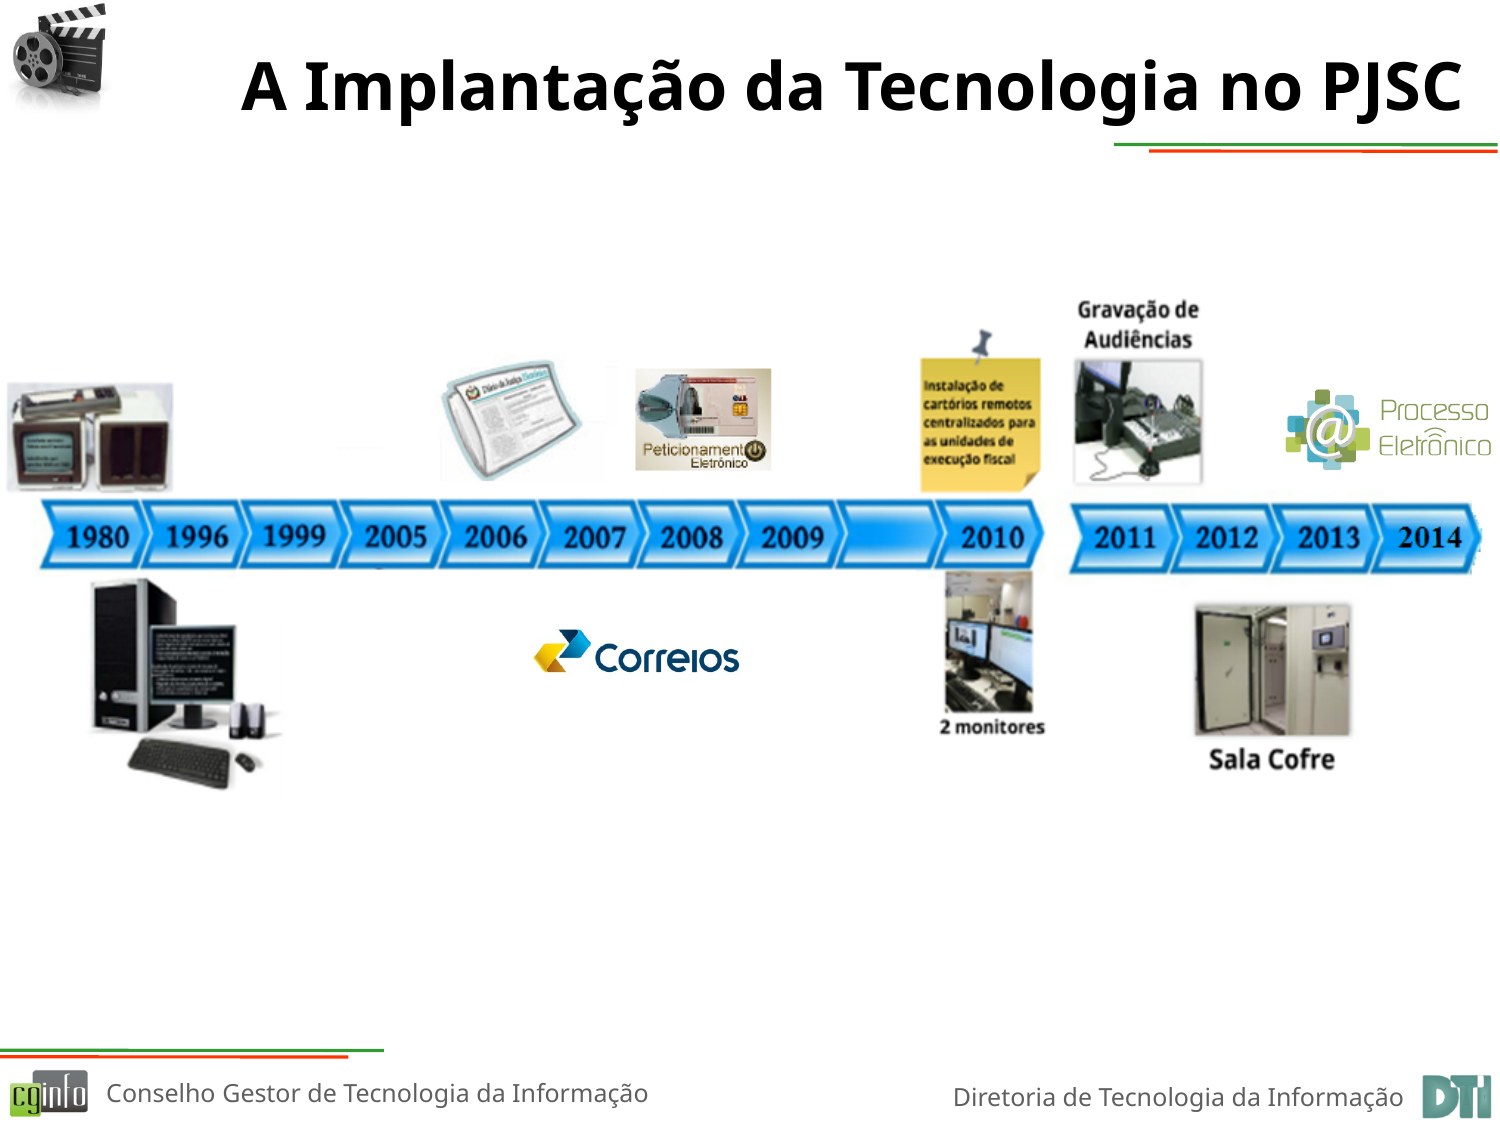

# A Implantação da Tecnologia no PJSC